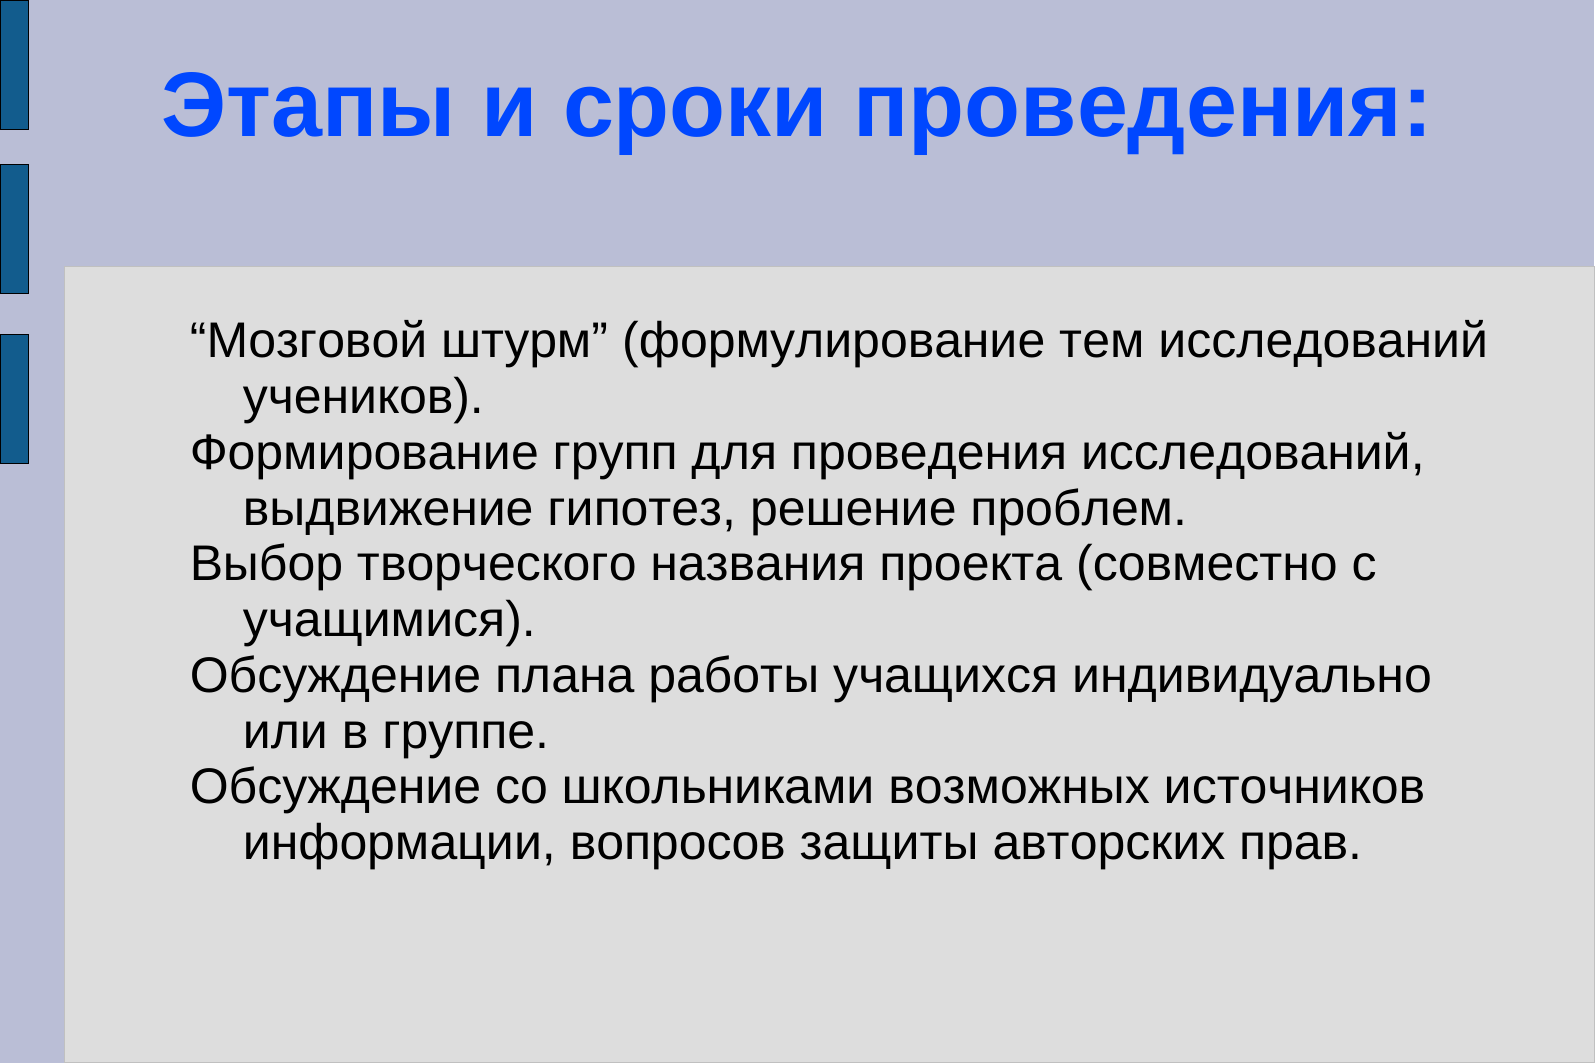

# Этапы и сроки проведения:
“Мозговой штурм” (формулирование тем исследований учеников).
Формирование групп для проведения исследований, выдвижение гипотез, решение проблем.
Выбор творческого названия проекта (совместно с учащимися).
Обсуждение плана работы учащихся индивидуально или в группе.
Обсуждение со школьниками возможных источников информации, вопросов защиты авторских прав.